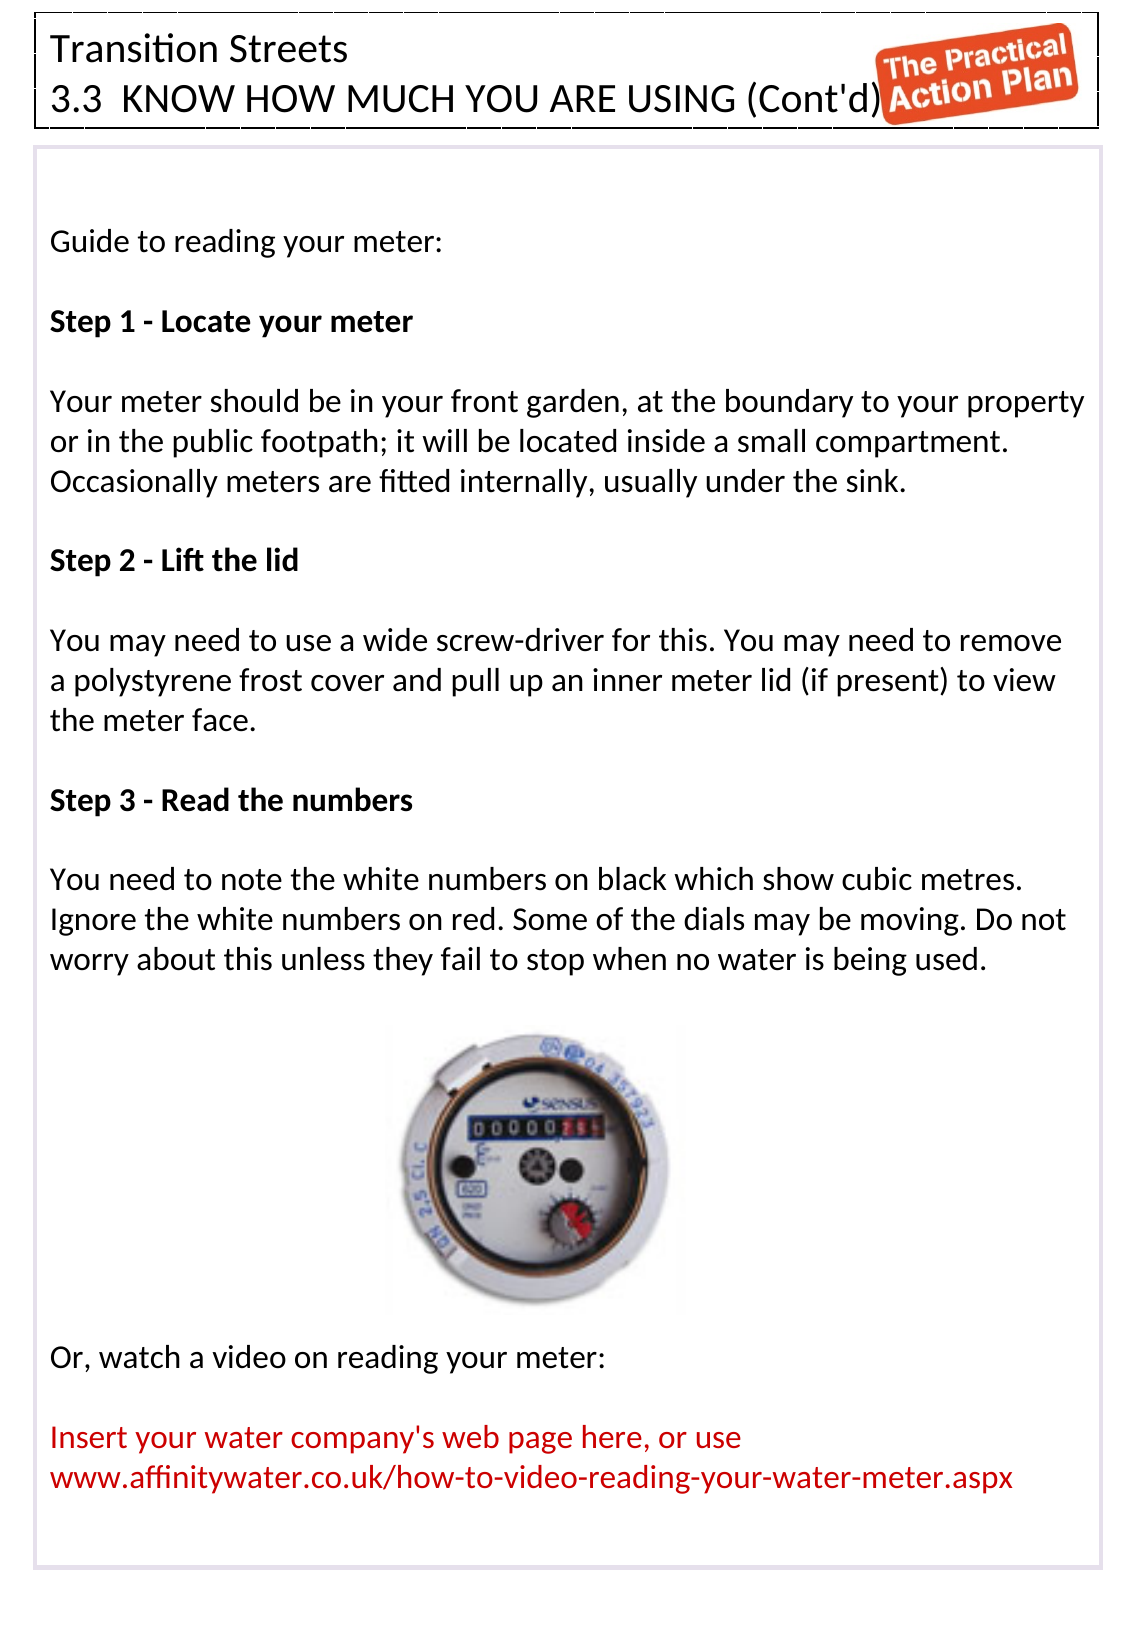

Transition Streets
3.3 KNOW HOW MUCH YOU ARE USING (Cont'd)
Guide to reading your meter:
Step 1 - Locate your meter
Your meter should be in your front garden, at the boundary to your property or in the public footpath; it will be located inside a small compartment.  Occasionally meters are fitted internally, usually under the sink.
Step 2 - Lift the lid
You may need to use a wide screw-driver for this. You may need to remove a polystyrene frost cover and pull up an inner meter lid (if present) to view the meter face.
Step 3 - Read the numbers
You need to note the white numbers on black which show cubic metres. Ignore the white numbers on red. Some of the dials may be moving. Do not worry about this unless they fail to stop when no water is being used.
Or, watch a video on reading your meter:
Insert your water company's web page here, or use www.affinitywater.co.uk/how-to-video-reading-your-water-meter.aspx